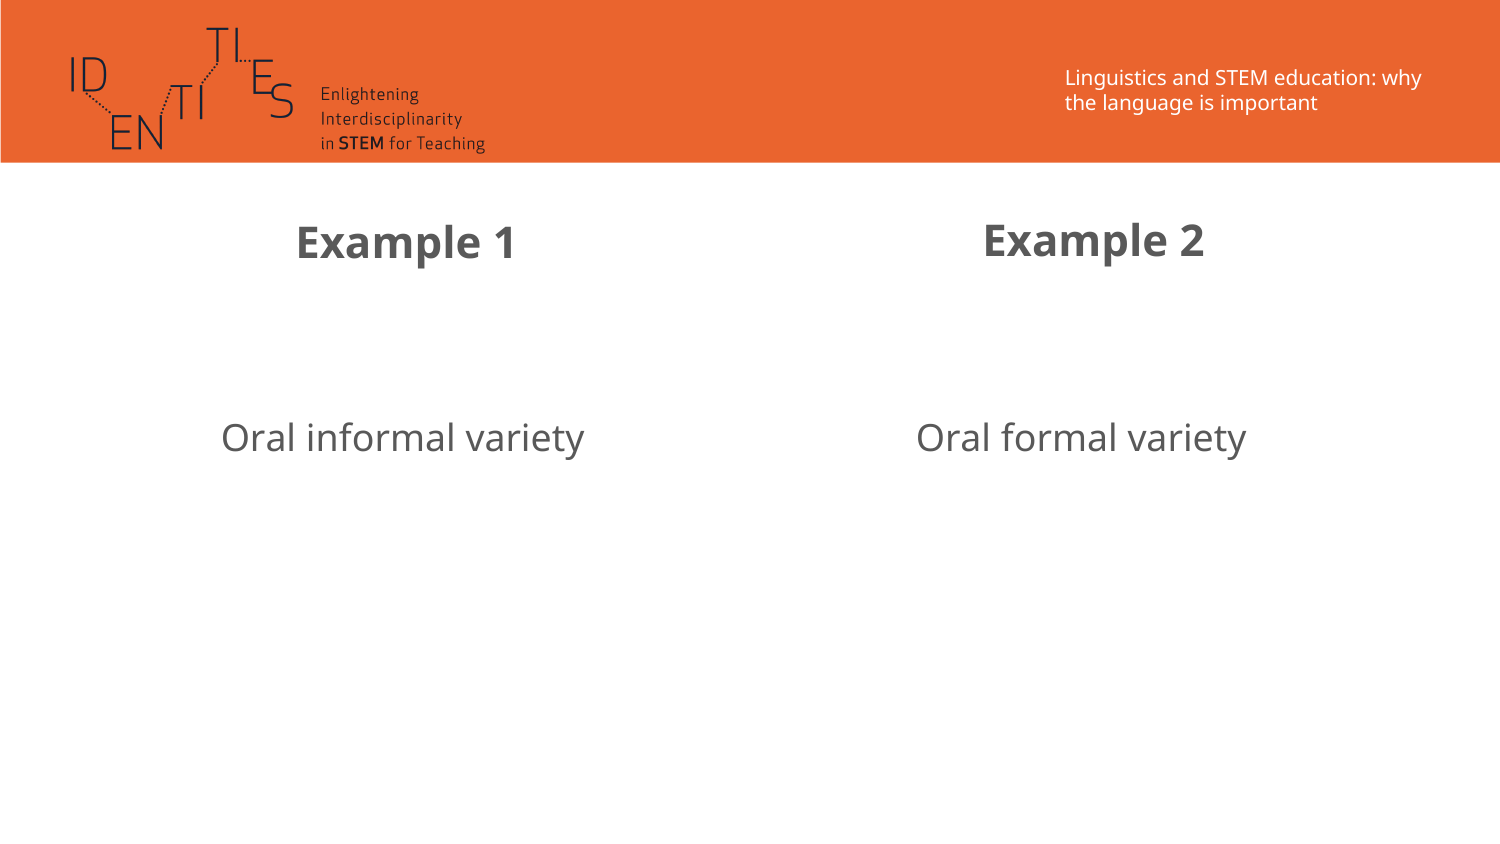

#
Linguistics and STEM education: why the language is important
Example 2
Example 1
Oral informal variety
Oral formal variety